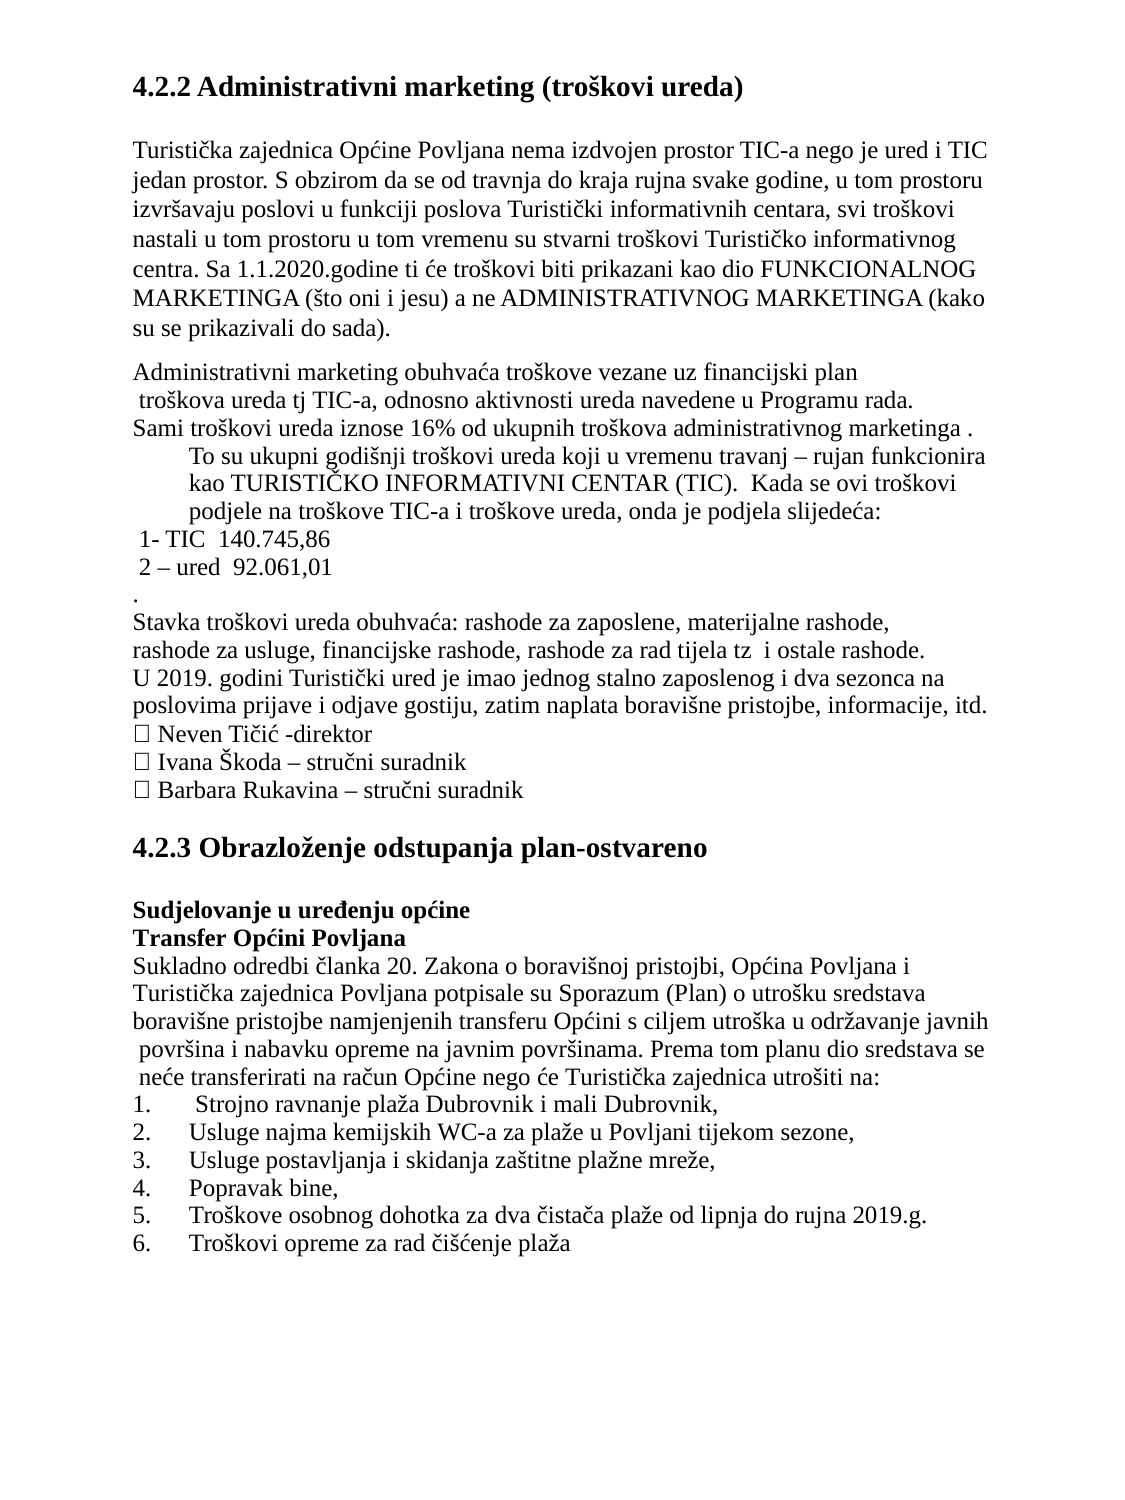

4.2.2 Administrativni marketing (troškovi ureda)
Turistička zajednica Općine Povljana nema izdvojen prostor TIC-a nego je ured i TIC jedan prostor. S obzirom da se od travnja do kraja rujna svake godine, u tom prostoru izvršavaju poslovi u funkciji poslova Turistički informativnih centara, svi troškovi nastali u tom prostoru u tom vremenu su stvarni troškovi Turističko informativnog centra. Sa 1.1.2020.godine ti će troškovi biti prikazani kao dio FUNKCIONALNOG MARKETINGA (što oni i jesu) a ne ADMINISTRATIVNOG MARKETINGA (kako su se prikazivali do sada).
Administrativni marketing obuhvaća troškove vezane uz financijski plan
 troškova ureda tj TIC-a, odnosno aktivnosti ureda navedene u Programu rada.
Sami troškovi ureda iznose 16% od ukupnih troškova administrativnog marketinga . To su ukupni godišnji troškovi ureda koji u vremenu travanj – rujan funkcionira kao TURISTIČKO INFORMATIVNI CENTAR (TIC). Kada se ovi troškovi podjele na troškove TIC-a i troškove ureda, onda je podjela slijedeća:
 1- TIC 140.745,86
 2 – ured 92.061,01
.
Stavka troškovi ureda obuhvaća: rashode za zaposlene, materijalne rashode,
rashode za usluge, financijske rashode, rashode za rad tijela tz i ostale rashode.
U 2019. godini Turistički ured je imao jednog stalno zaposlenog i dva sezonca na
poslovima prijave i odjave gostiju, zatim naplata boravišne pristojbe, informacije, itd.
 Neven Tičić -direktor
 Ivana Škoda – stručni suradnik
 Barbara Rukavina – stručni suradnik
4.2.3 Obrazloženje odstupanja plan-ostvareno
Sudjelovanje u uređenju općine
Transfer Općini Povljana
Sukladno odredbi članka 20. Zakona o boravišnoj pristojbi, Općina Povljana i
Turistička zajednica Povljana potpisale su Sporazum (Plan) o utrošku sredstava
boravišne pristojbe namjenjenih transferu Općini s ciljem utroška u održavanje javnih
 površina i nabavku opreme na javnim površinama. Prema tom planu dio sredstava se
 neće transferirati na račun Općine nego će Turistička zajednica utrošiti na:
 Strojno ravnanje plaža Dubrovnik i mali Dubrovnik,
Usluge najma kemijskih WC-a za plaže u Povljani tijekom sezone,
Usluge postavljanja i skidanja zaštitne plažne mreže,
Popravak bine,
Troškove osobnog dohotka za dva čistača plaže od lipnja do rujna 2019.g.
Troškovi opreme za rad čišćenje plaža